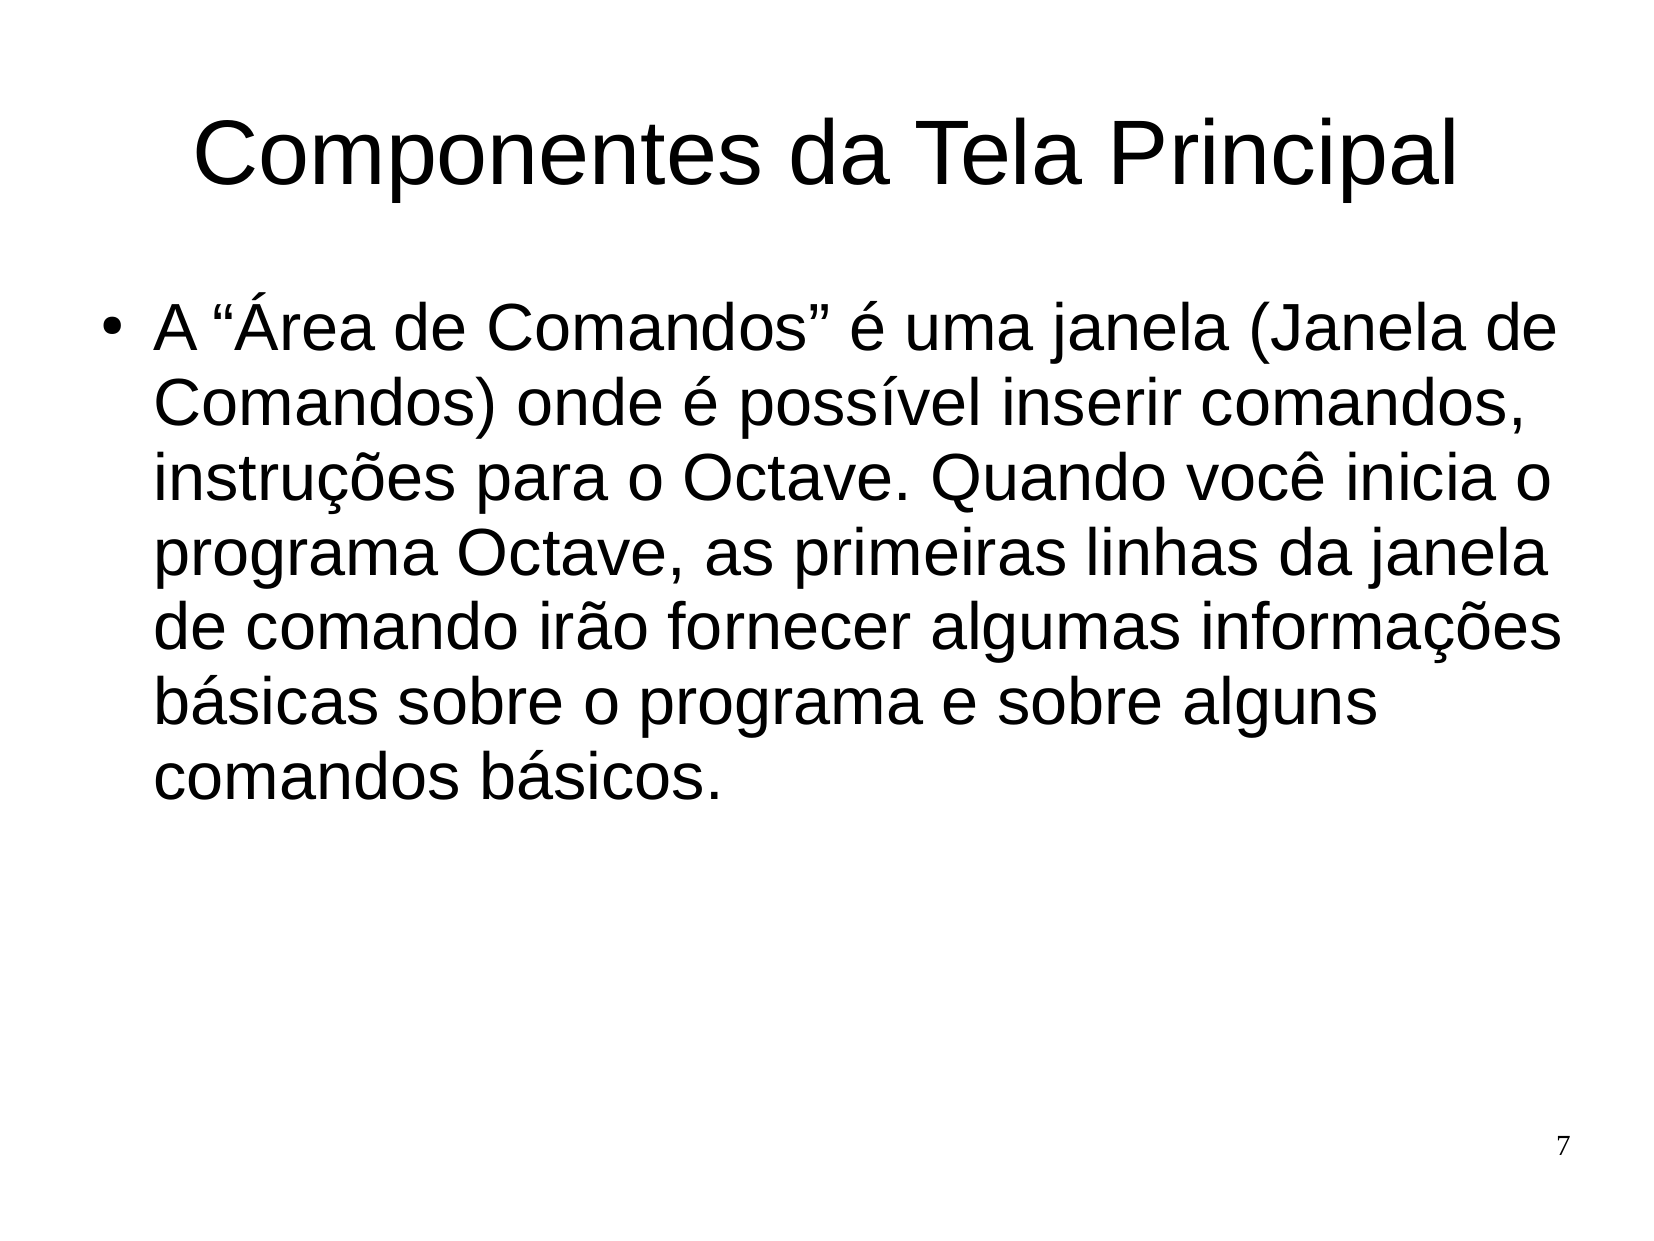

# Componentes da Tela Principal
A “Área de Comandos” é uma janela (Janela de Comandos) onde é possível inserir comandos, instruções para o Octave. Quando você inicia o programa Octave, as primeiras linhas da janela de comando irão fornecer algumas informações básicas sobre o programa e sobre alguns comandos básicos.
7